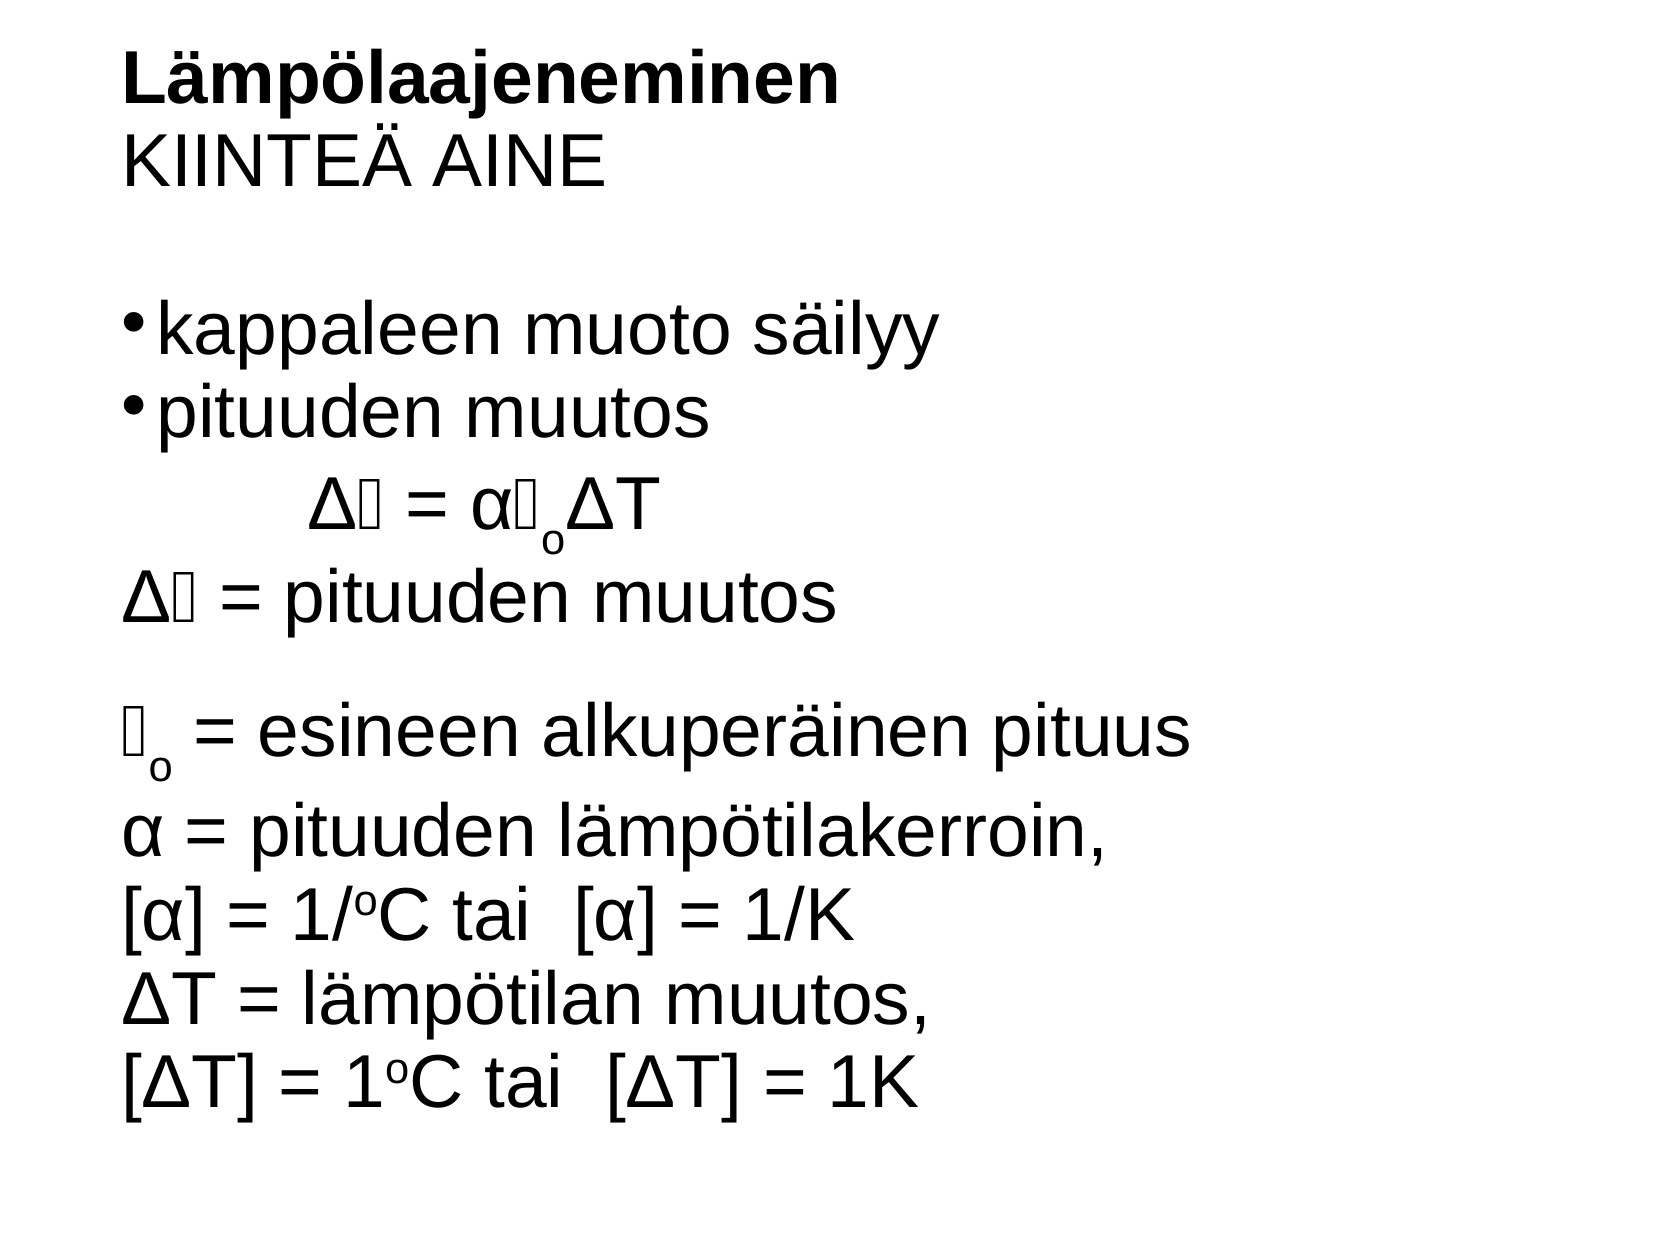

Lämpölaajeneminen
KIINTEÄ AINE
kappaleen muoto säilyy
pituuden muutos
 Δ = αoΔT
Δ = pituuden muutos
o = esineen alkuperäinen pituus
α = pituuden lämpötilakerroin,
[α] = 1/oC tai [α] = 1/K
ΔT = lämpötilan muutos,
[ΔT] = 1oC tai [ΔT] = 1K